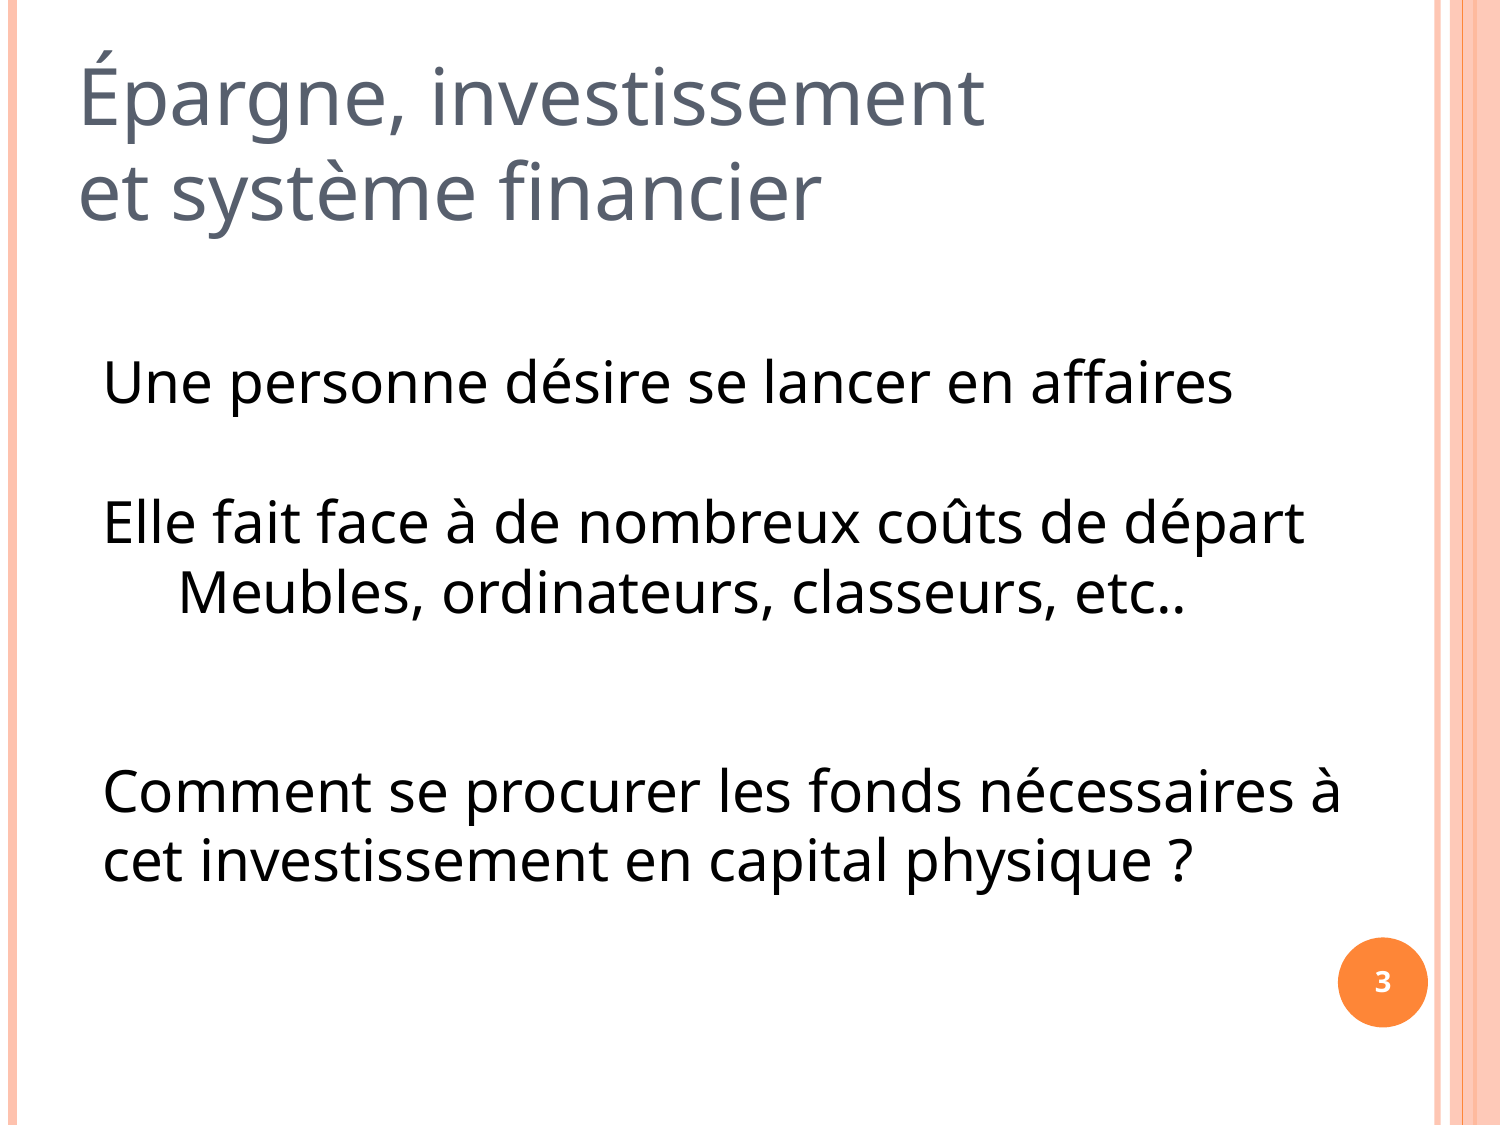

# Épargne, investissement et système financier
Une personne désire se lancer en affaires
Elle fait face à de nombreux coûts de départ
Meubles, ordinateurs, classeurs, etc..
Comment se procurer les fonds nécessaires à cet investissement en capital physique ?